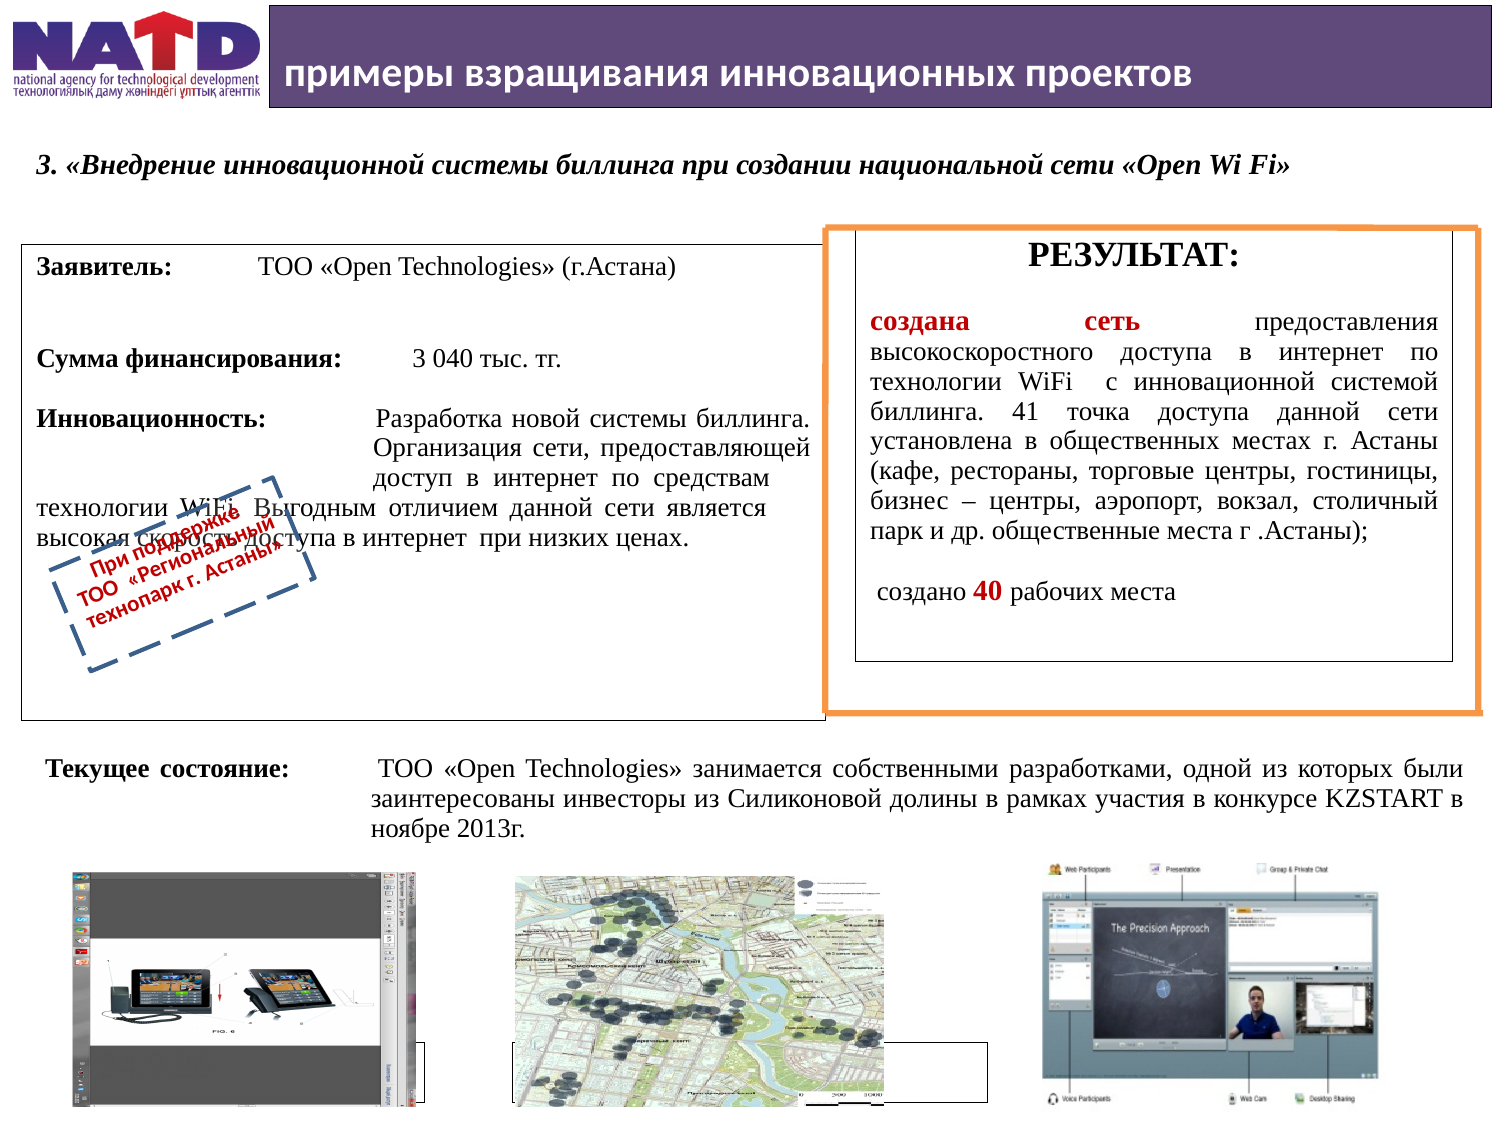

примеры взращивания инновационных проектов
3. «Внедрение инновационной системы биллинга при создании национальной сети «Open Wi Fi»
РЕЗУЛЬТАТ:
создана сеть предоставления высокоскоростного доступа в интернет по технологии WiFi с инновационной системой биллинга. 41 точка доступа данной сети установлена в общественных местах г. Астаны (кафе, рестораны, торговые центры, гостиницы, бизнес – центры, аэропорт, вокзал, столичный парк и др. общественные места г .Астаны);
 создано 40 рабочих места
Заявитель: 		ТОО «Open Technologies» (г.Астана)
Сумма финансирования: 	 3 040 тыс. тг.
Инновационность: 	Разработка новой системы биллинга. 	Организация сети, предоставляющей 	доступ в интернет по средствам 	технологии WiFi. Выгодным 	отличием данной сети является 	высокая скорость доступа в интернет 	при низких ценах.
При поддержке
ТОО «Региональный технопарк г. Астаны»
Текущее состояние: 	ТОО «Open Technologies» занимается собственными разработками, одной из которых были заинтересованы инвесторы из Силиконовой долины в рамках участия в конкурсе KZSTART в ноябре 2013г.